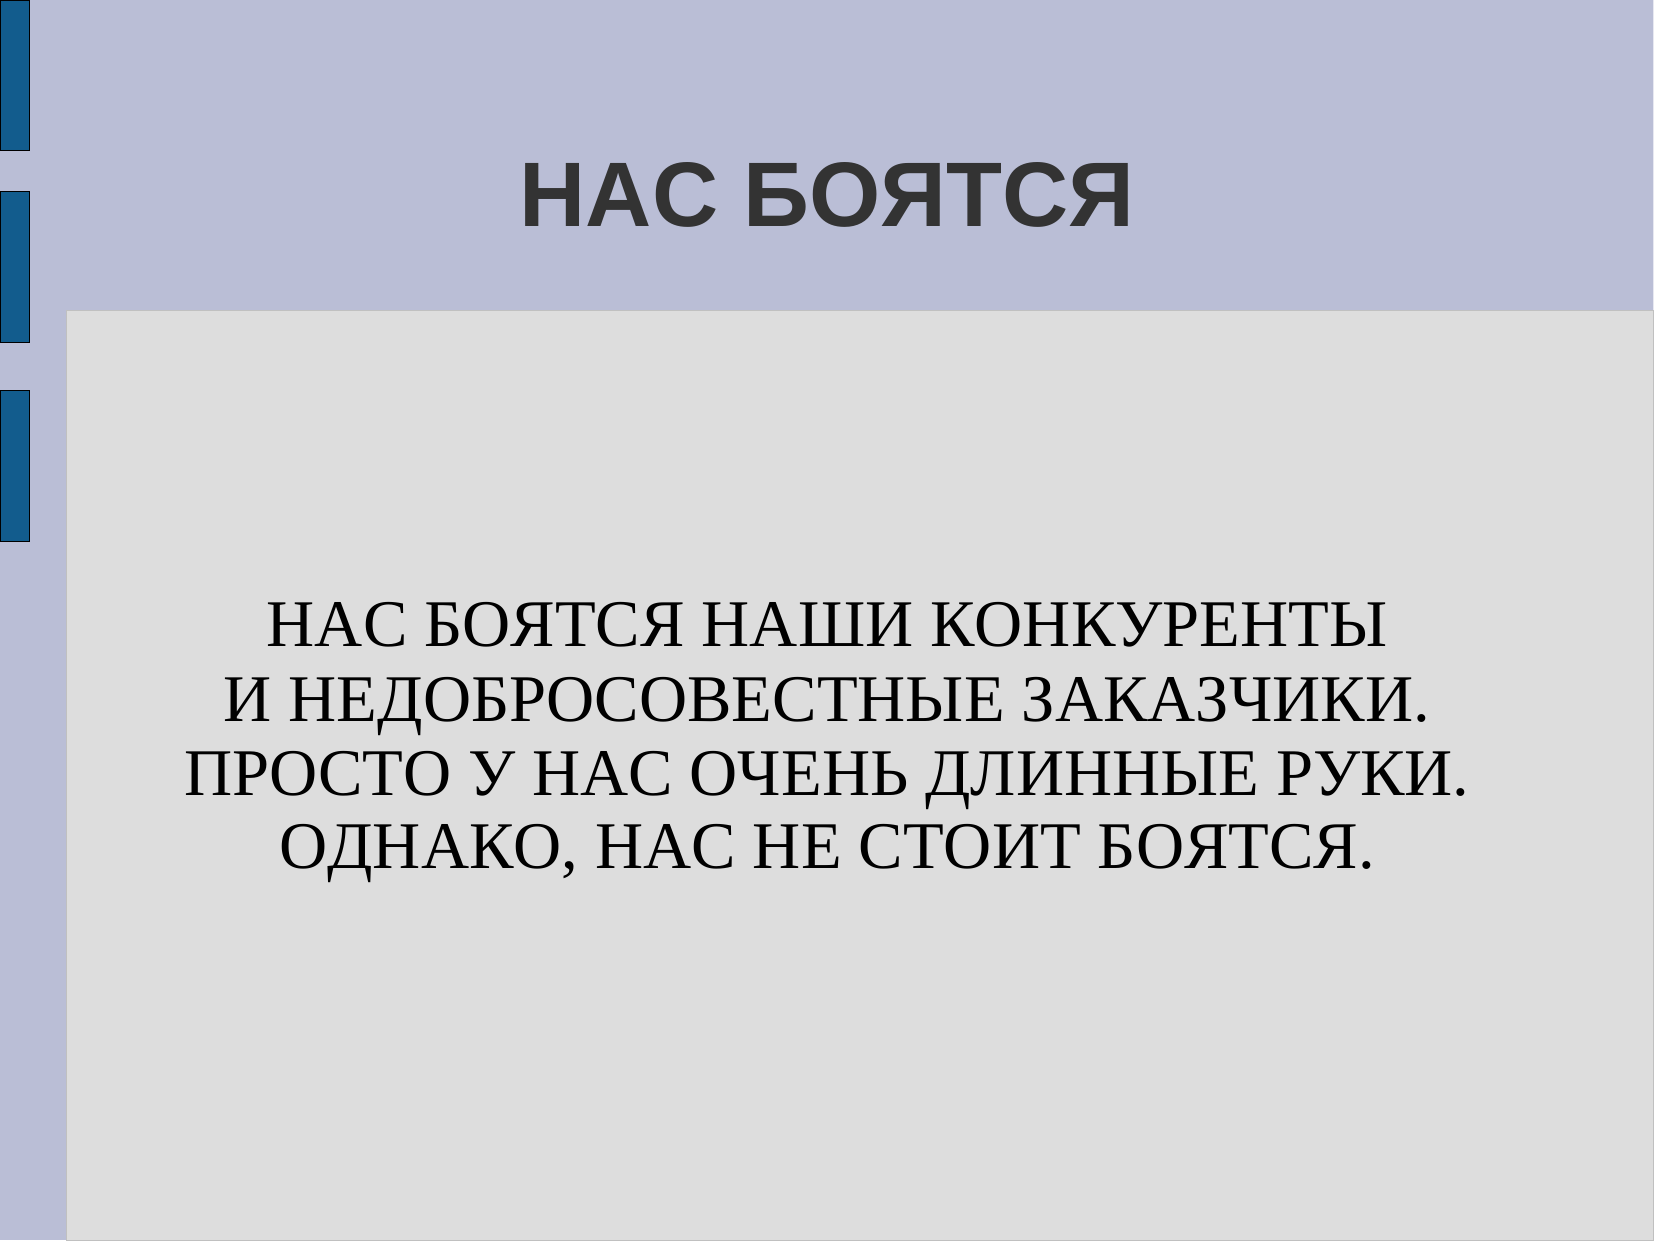

# НАС БОЯТСЯ
НАС БОЯТСЯ НАШИ КОНКУРЕНТЫ
И НЕДОБРОСОВЕСТНЫЕ ЗАКАЗЧИКИ.
ПРОСТО У НАС ОЧЕНЬ ДЛИННЫЕ РУКИ.
ОДНАКО, НАС НЕ СТОИТ БОЯТСЯ.